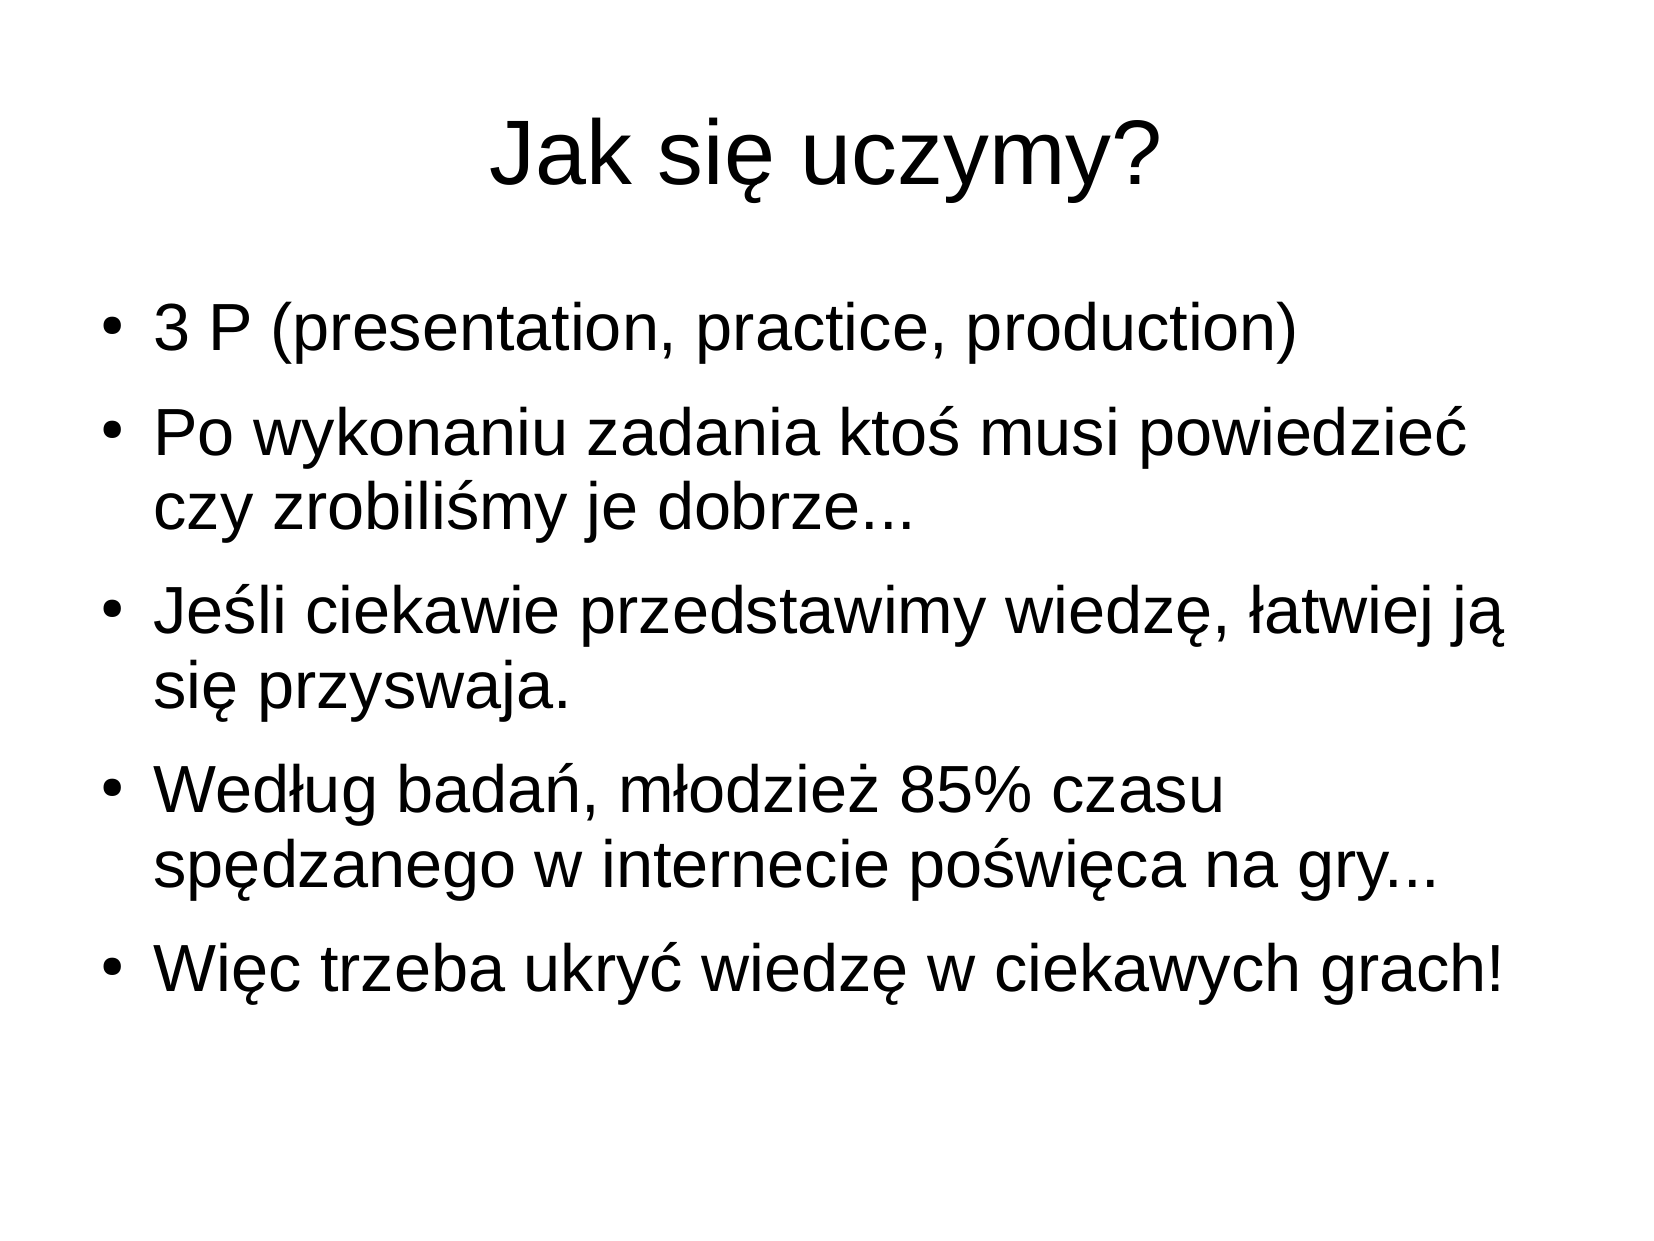

# Jak się uczymy?
3 P (presentation, practice, production)
Po wykonaniu zadania ktoś musi powiedzieć czy zrobiliśmy je dobrze...
Jeśli ciekawie przedstawimy wiedzę, łatwiej ją się przyswaja.
Według badań, młodzież 85% czasu spędzanego w internecie poświęca na gry...
Więc trzeba ukryć wiedzę w ciekawych grach!